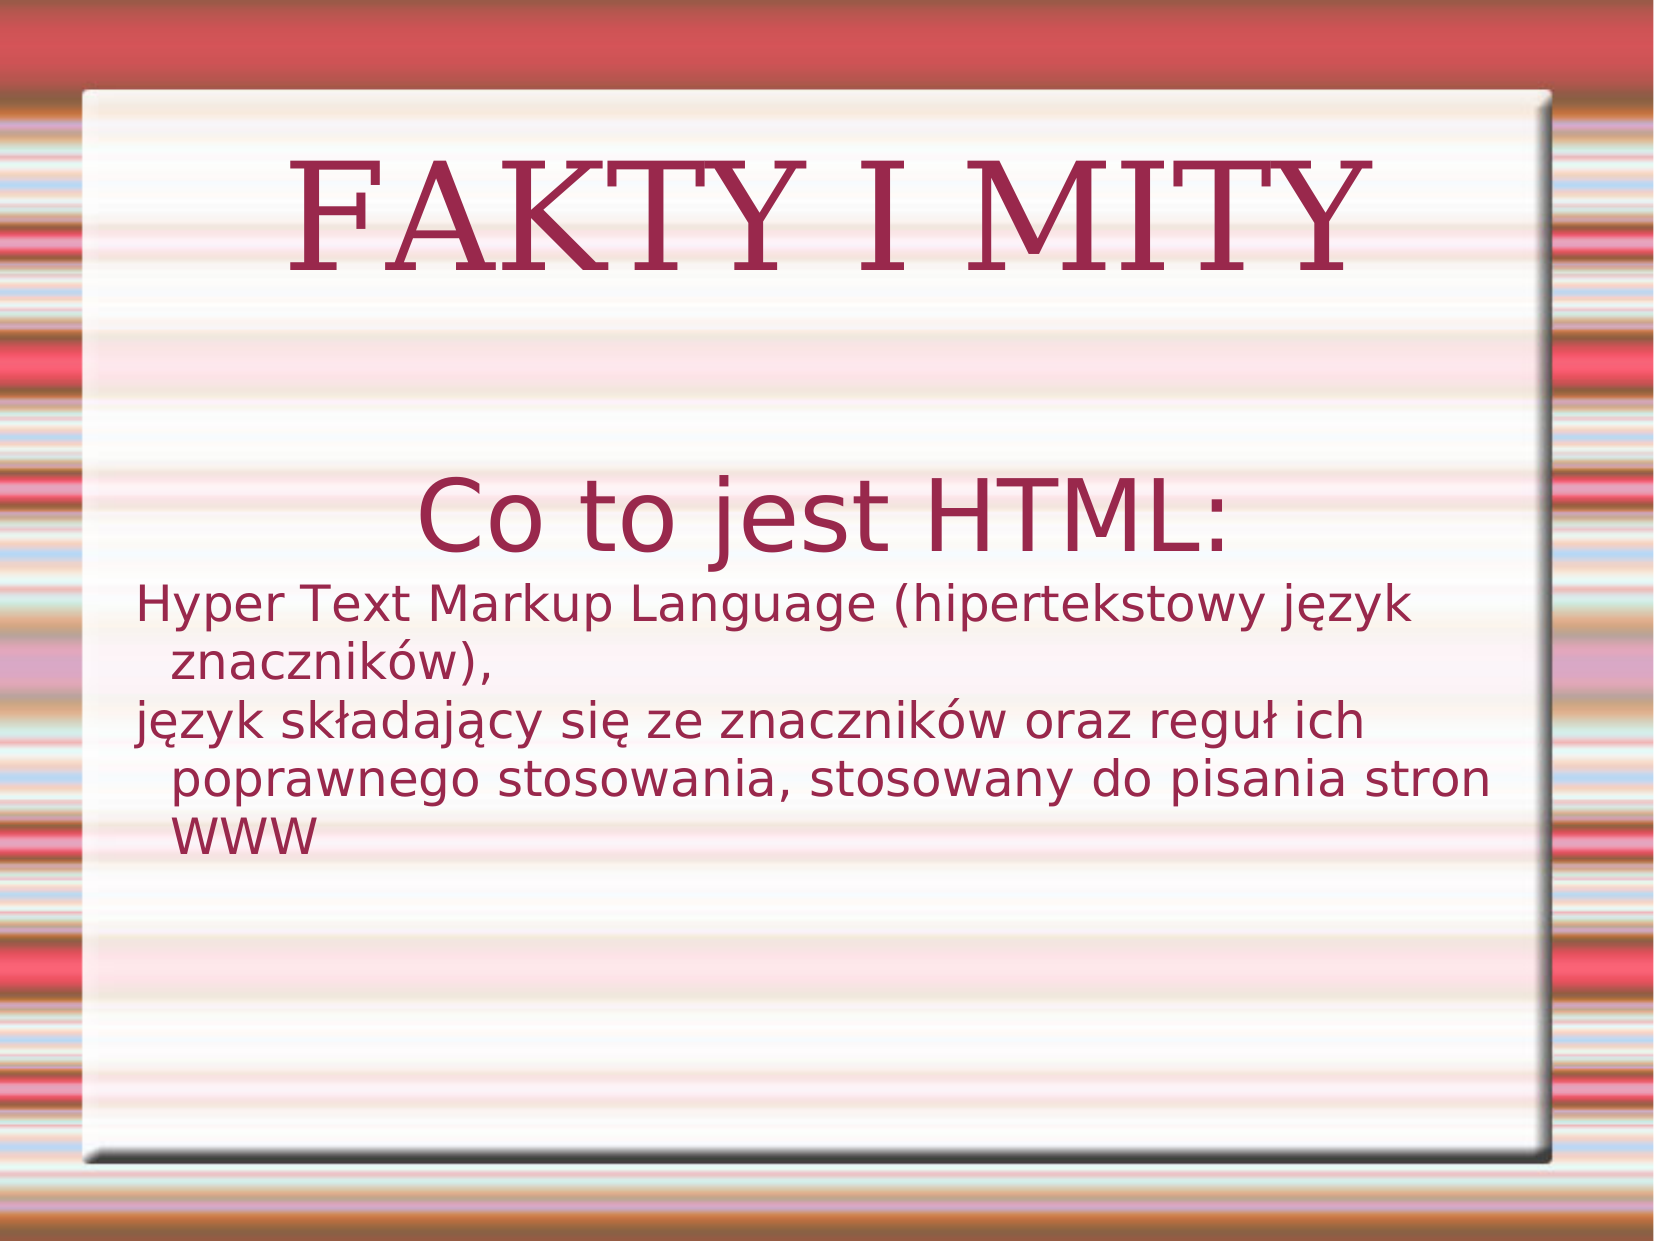

# FAKTY I MITY
Co to jest HTML:
Hyper Text Markup Language (hipertekstowy język znaczników),
język składający się ze znaczników oraz reguł ich poprawnego stosowania, stosowany do pisania stron WWW